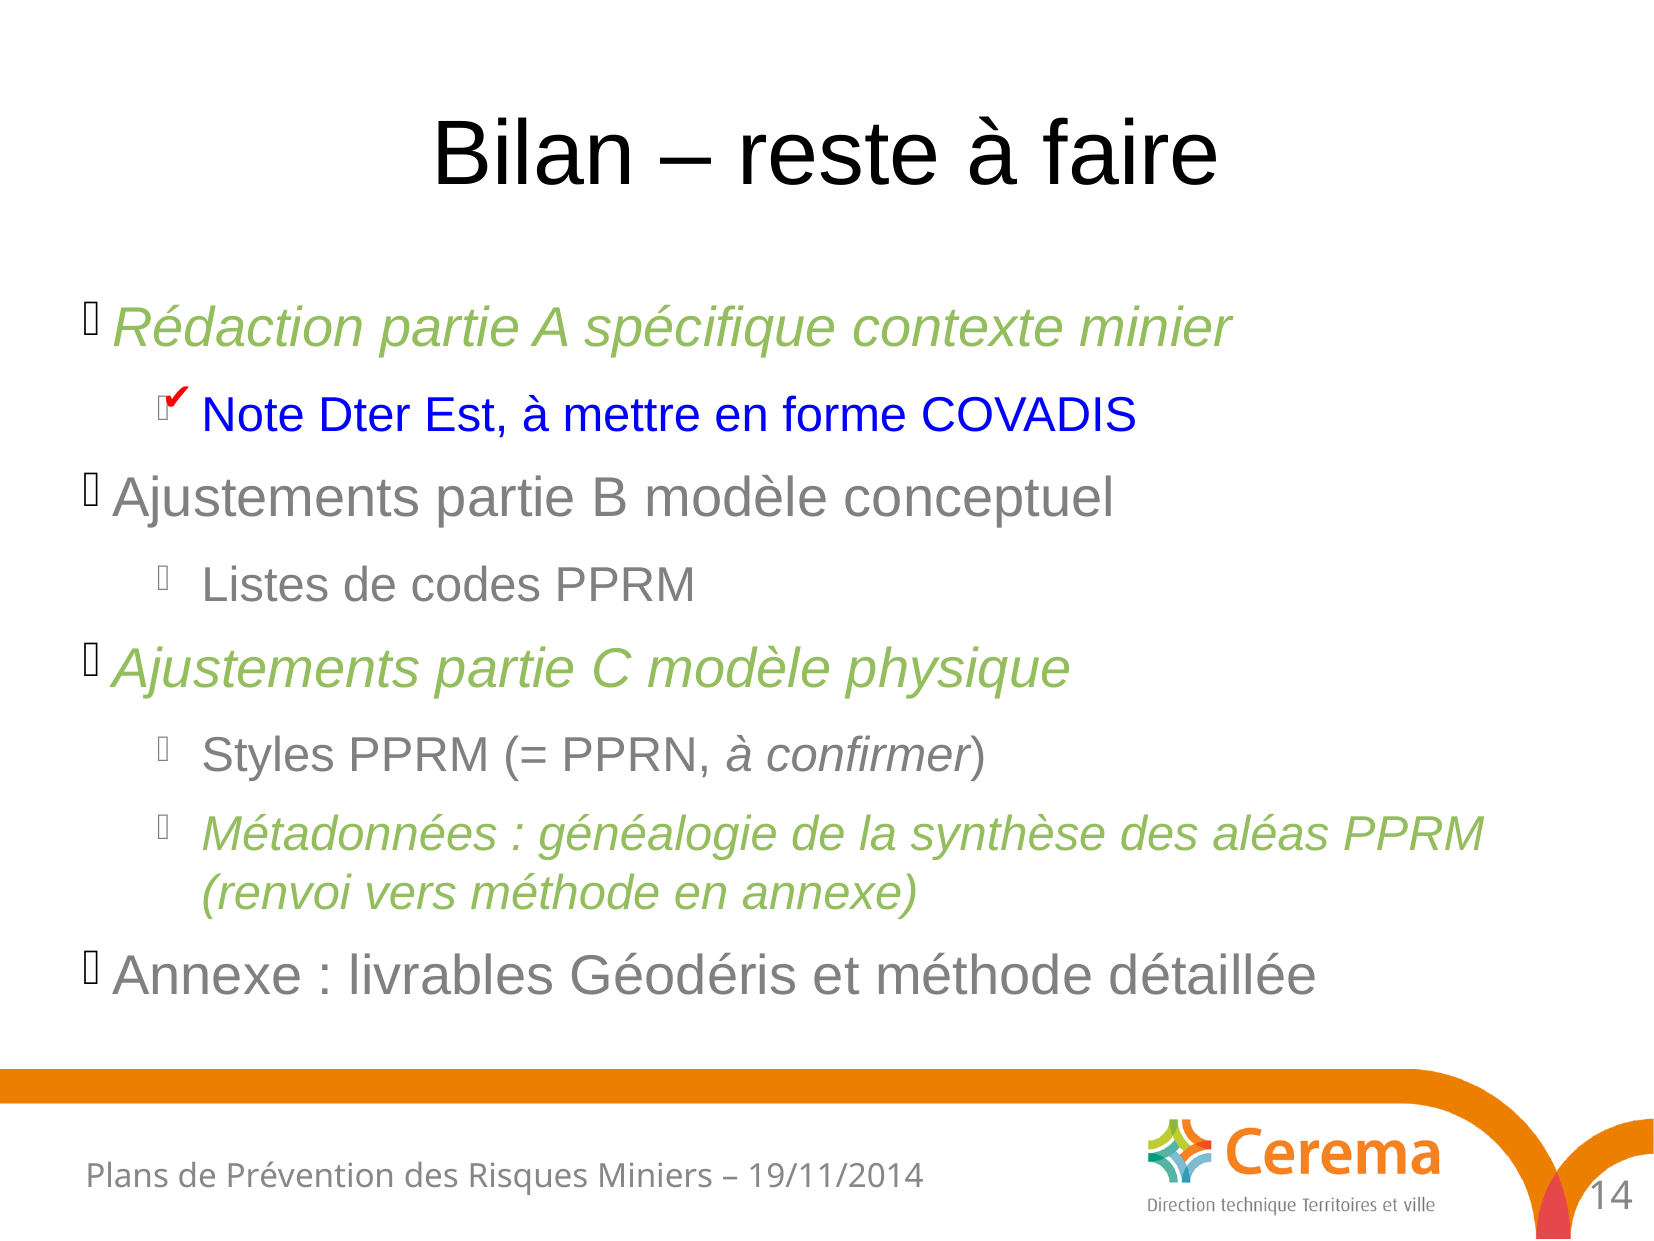

Bilan – reste à faire
# Rédaction partie A spécifique contexte minier
Note Dter Est, à mettre en forme COVADIS
Ajustements partie B modèle conceptuel
Listes de codes PPRM
Ajustements partie C modèle physique
Styles PPRM (= PPRN, à confirmer)
Métadonnées : généalogie de la synthèse des aléas PPRM (renvoi vers méthode en annexe)
Annexe : livrables Géodéris et méthode détaillée
✔